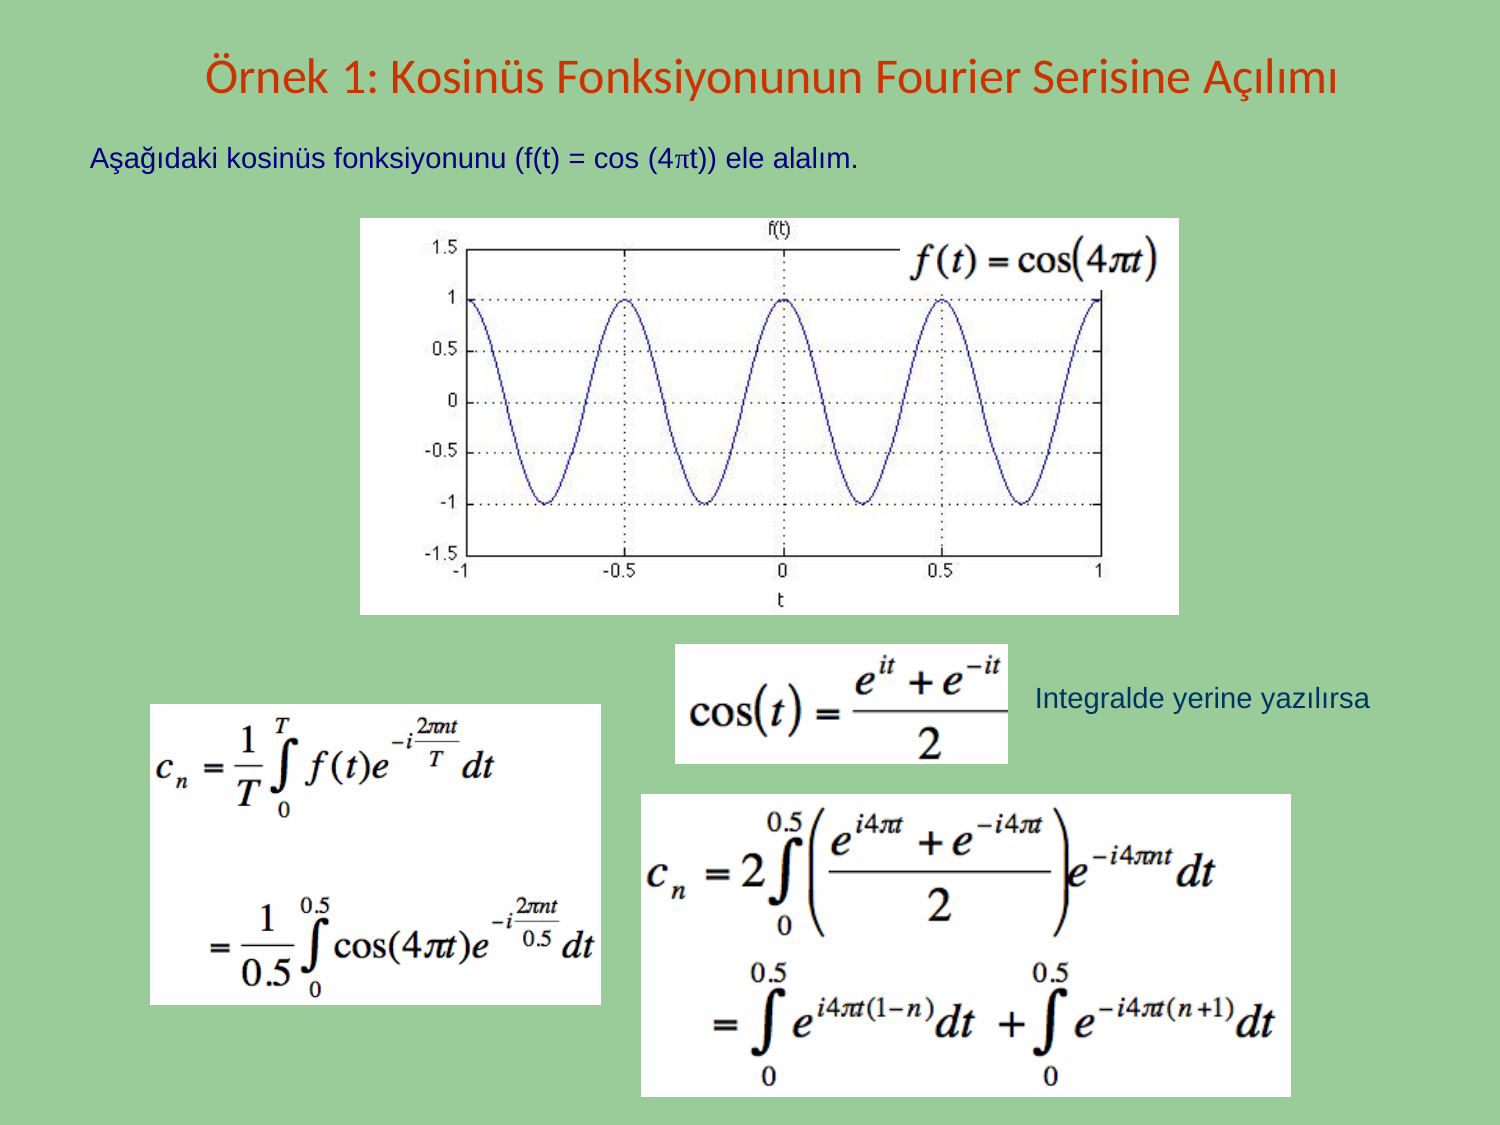

# Örnek 1: Kosinüs Fonksiyonunun Fourier Serisine Açılımı
Aşağıdaki kosinüs fonksiyonunu (f(t) = cos (4πt)) ele alalım.
Integralde yerine yazılırsa